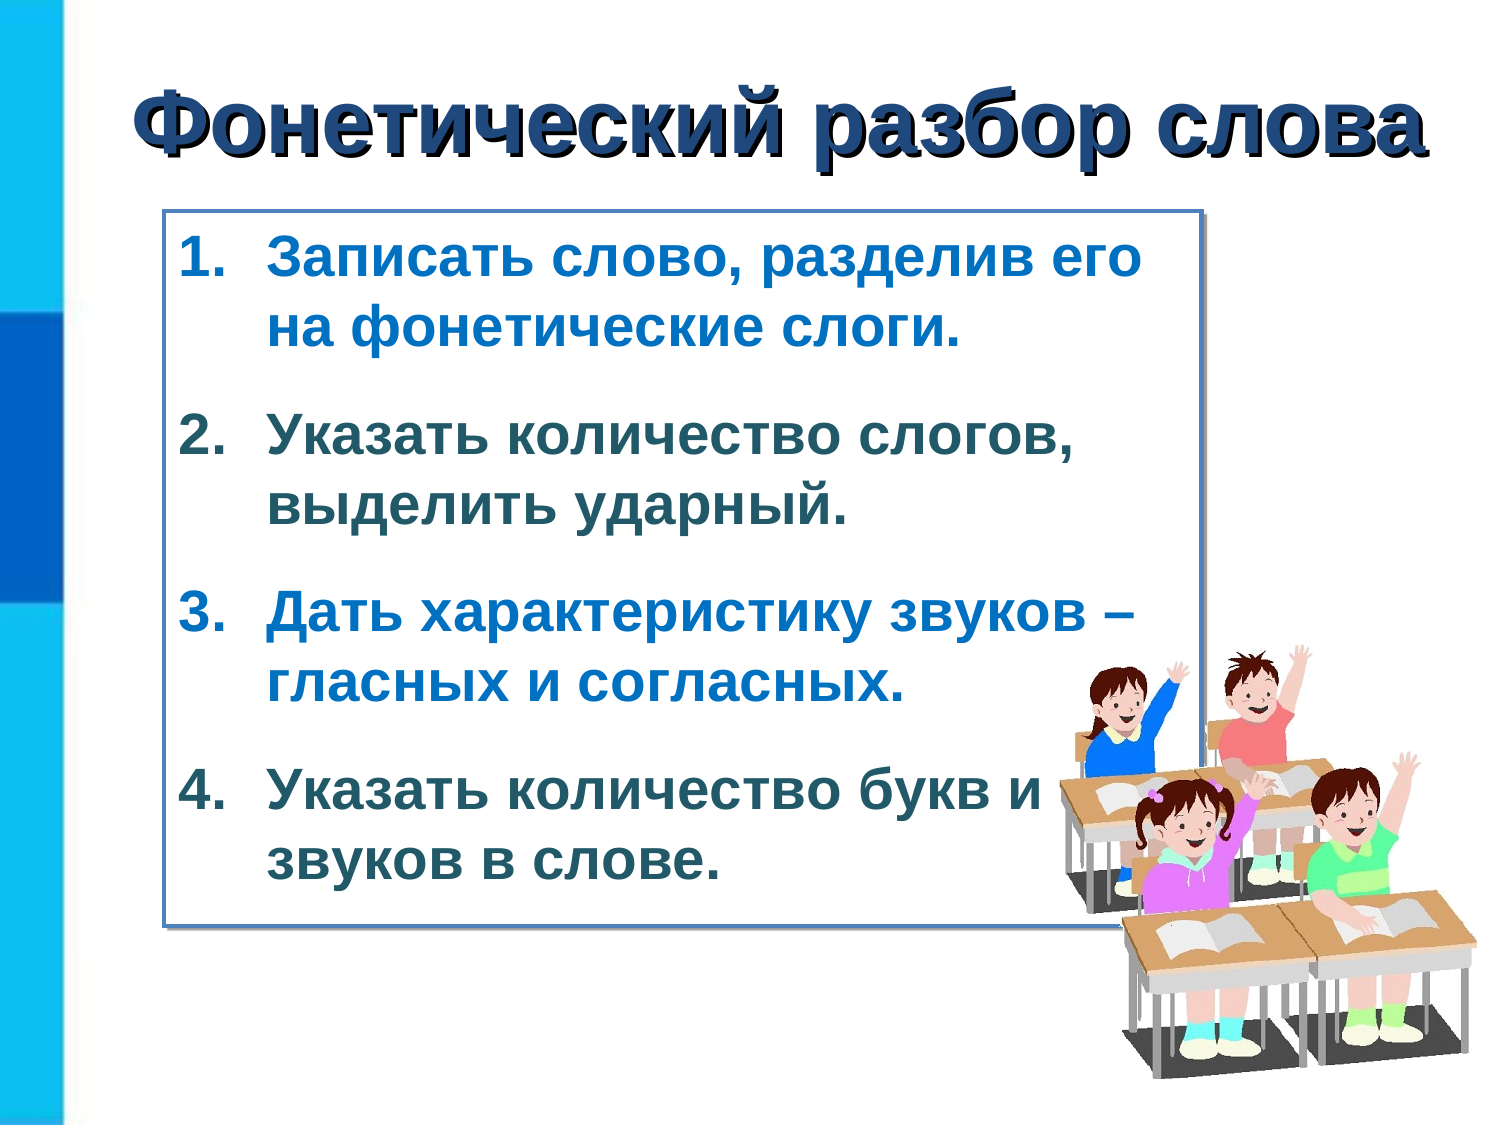

# Фонетический разбор слова
Записать слово, разделив его на фонетические слоги.
Указать количество слогов, выделить ударный.
Дать характеристику звуков – гласных и согласных.
Указать количество букв и звуков в слове.